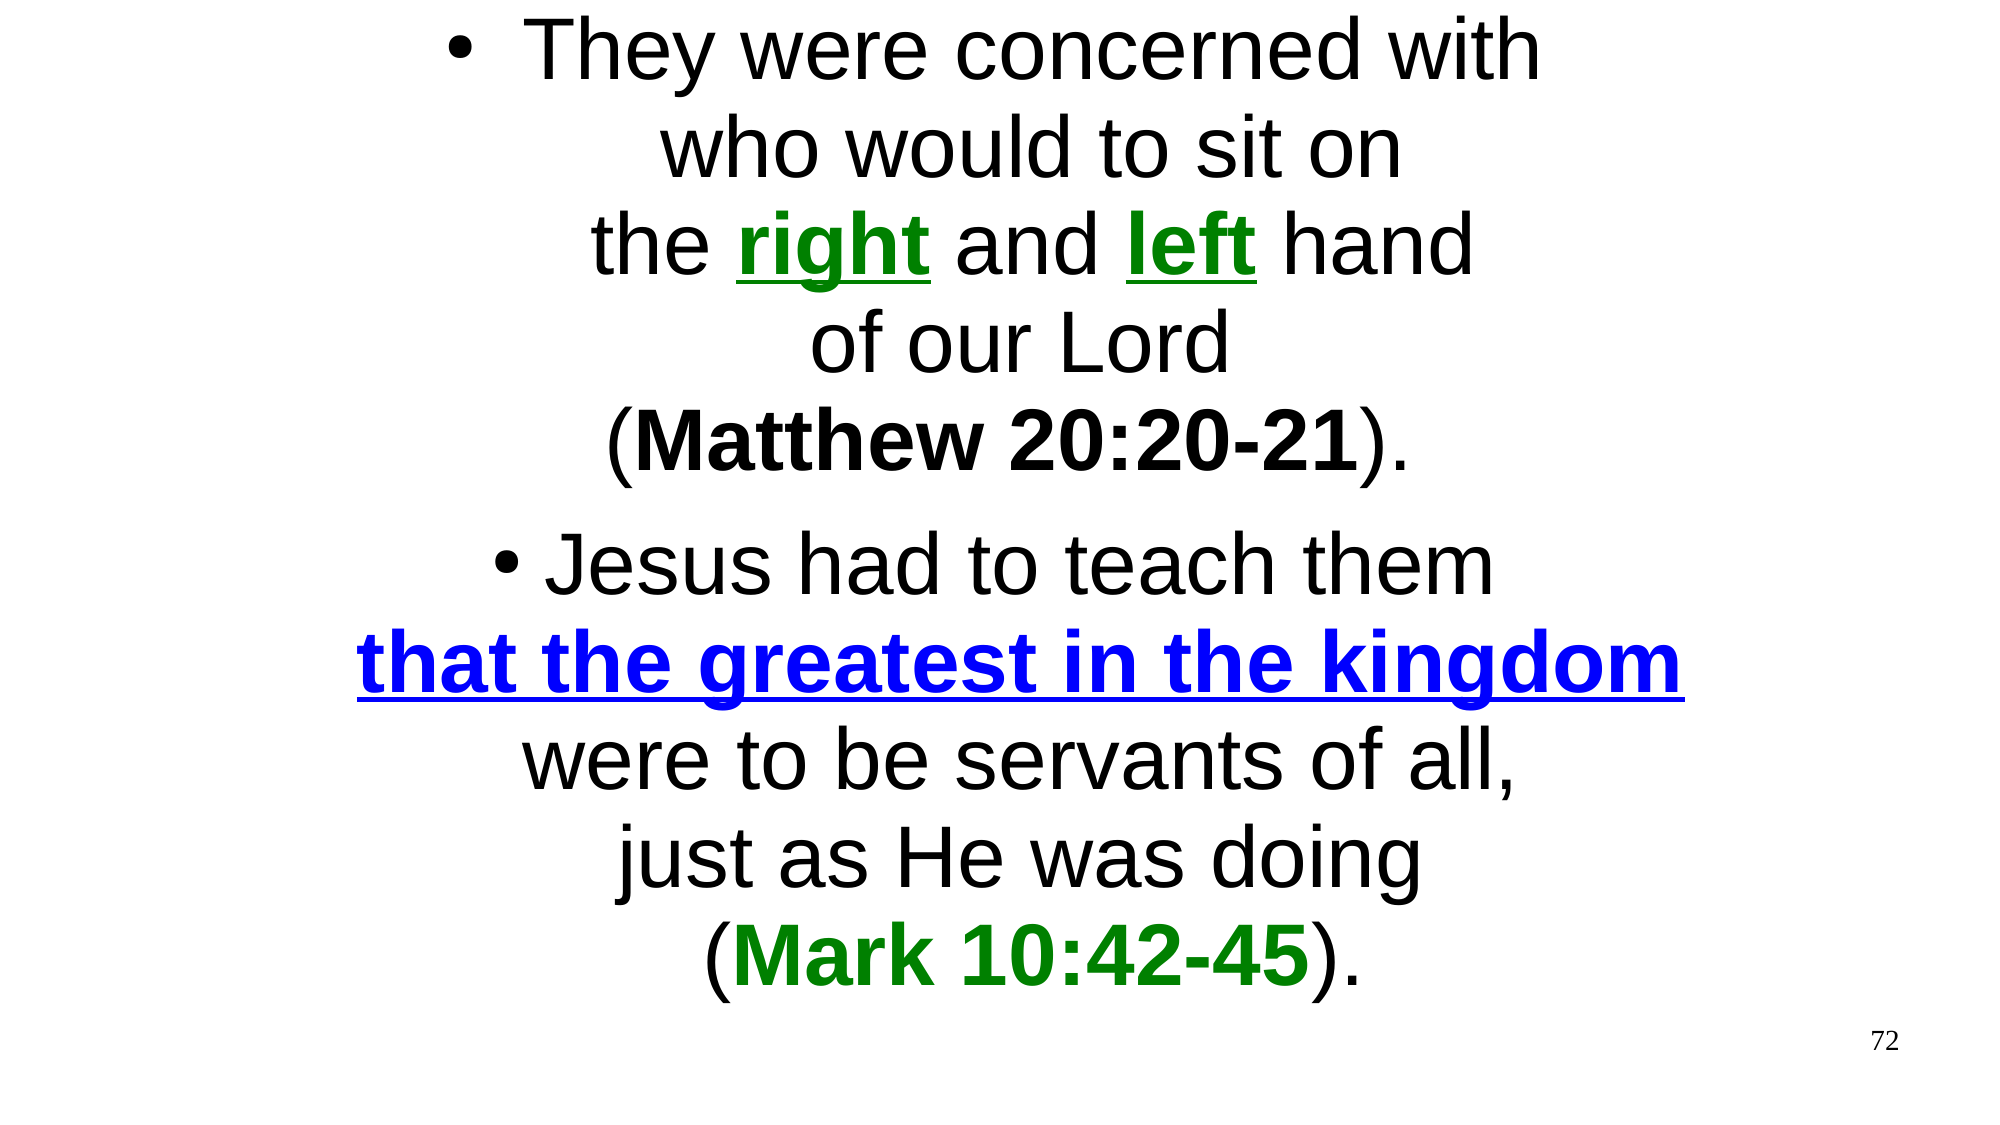

# They were concerned with who would to sit on the right and left hand of our Lord (Matthew 20:20-21).
Jesus had to teach them
that the greatest in the kingdom
were to be servants of all,
just as He was doing
(Mark 10:42-45).
72